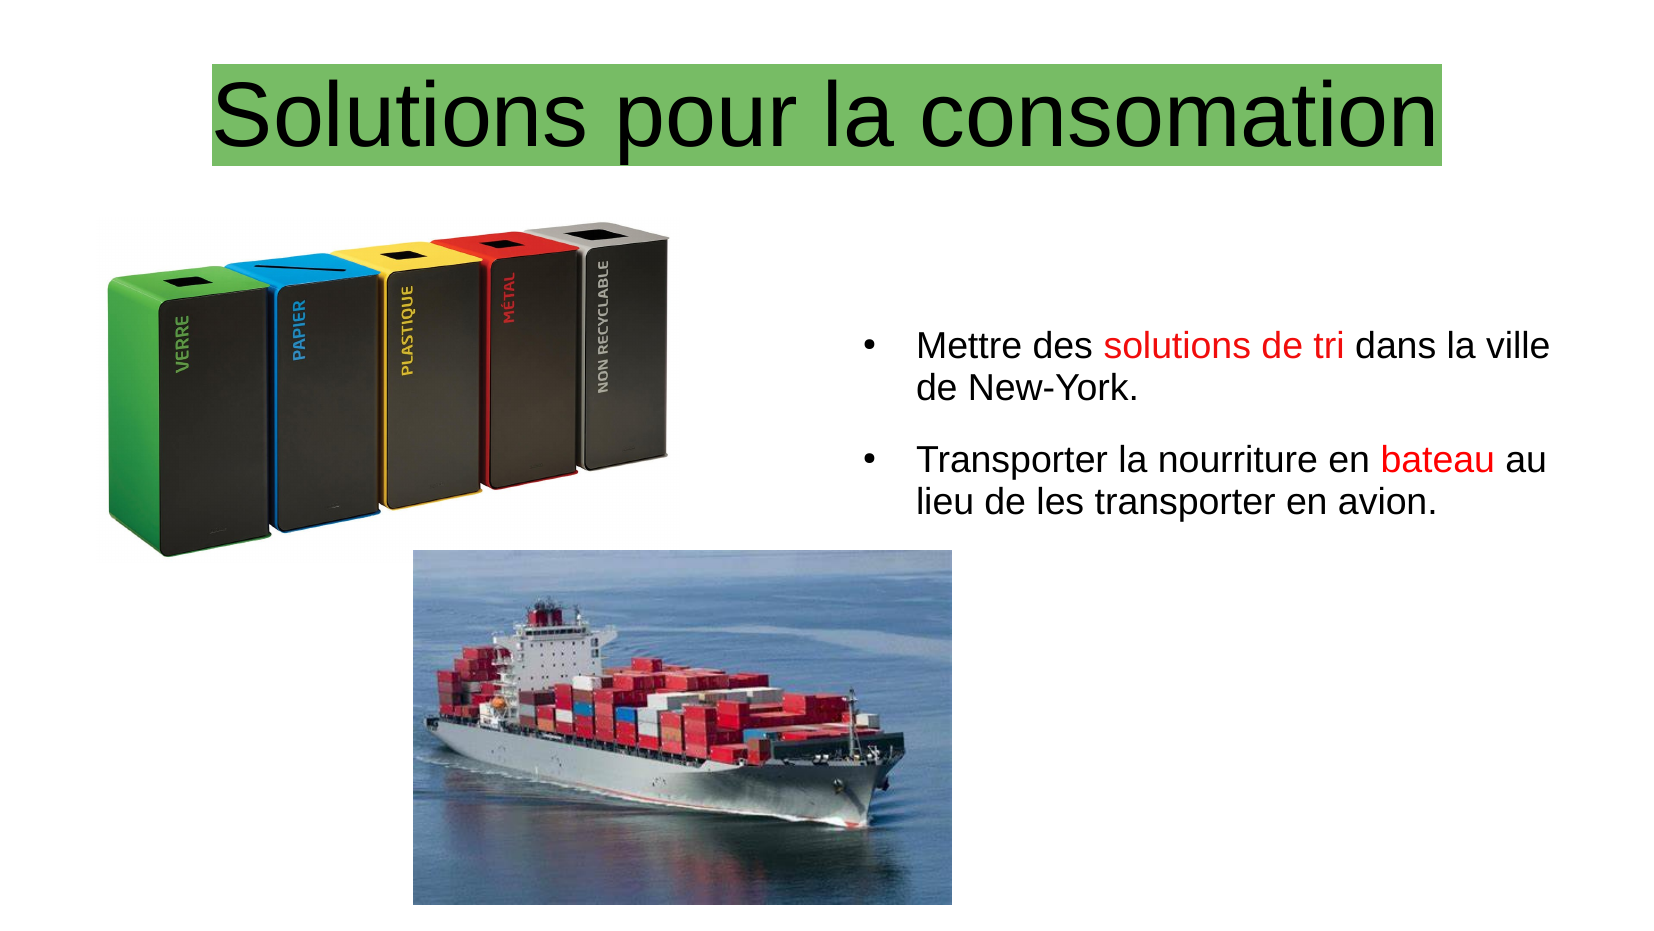

# Solutions pour la consomation
Mettre des solutions de tri dans la ville de New-York.
Transporter la nourriture en bateau au lieu de les transporter en avion.